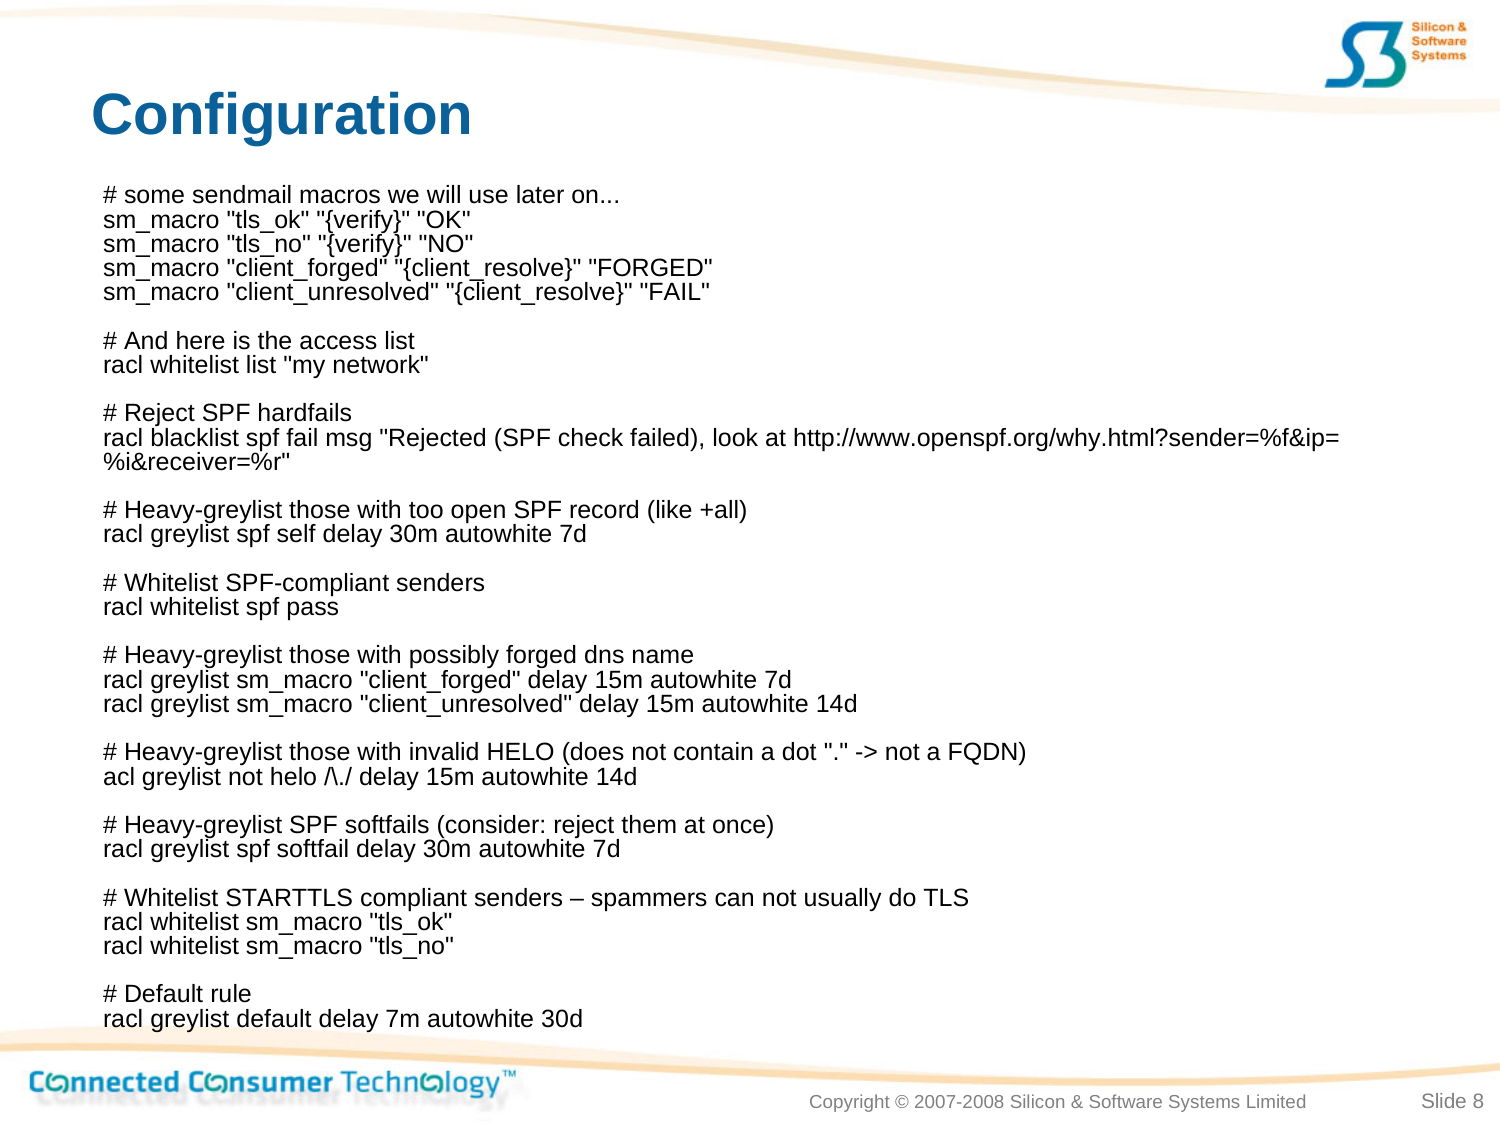

# Configuration
# some sendmail macros we will use later on...
sm_macro "tls_ok" "{verify}" "OK"
sm_macro "tls_no" "{verify}" "NO"
sm_macro "client_forged" "{client_resolve}" "FORGED"
sm_macro "client_unresolved" "{client_resolve}" "FAIL"
# And here is the access list
racl whitelist list "my network"
# Reject SPF hardfails
racl blacklist spf fail msg "Rejected (SPF check failed), look at http://www.openspf.org/why.html?sender=%f&ip=%i&receiver=%r"
# Heavy-greylist those with too open SPF record (like +all)‏
racl greylist spf self delay 30m autowhite 7d
# Whitelist SPF-compliant senders
racl whitelist spf pass
# Heavy-greylist those with possibly forged dns name
racl greylist sm_macro "client_forged" delay 15m autowhite 7d
racl greylist sm_macro "client_unresolved" delay 15m autowhite 14d
# Heavy-greylist those with invalid HELO (does not contain a dot "." -> not a FQDN)‏
acl greylist not helo /\./ delay 15m autowhite 14d
# Heavy-greylist SPF softfails (consider: reject them at once)‏
racl greylist spf softfail delay 30m autowhite 7d
# Whitelist STARTTLS compliant senders – spammers can not usually do TLS
racl whitelist sm_macro "tls_ok"
racl whitelist sm_macro "tls_no"
# Default rule
racl greylist default delay 7m autowhite 30d
8